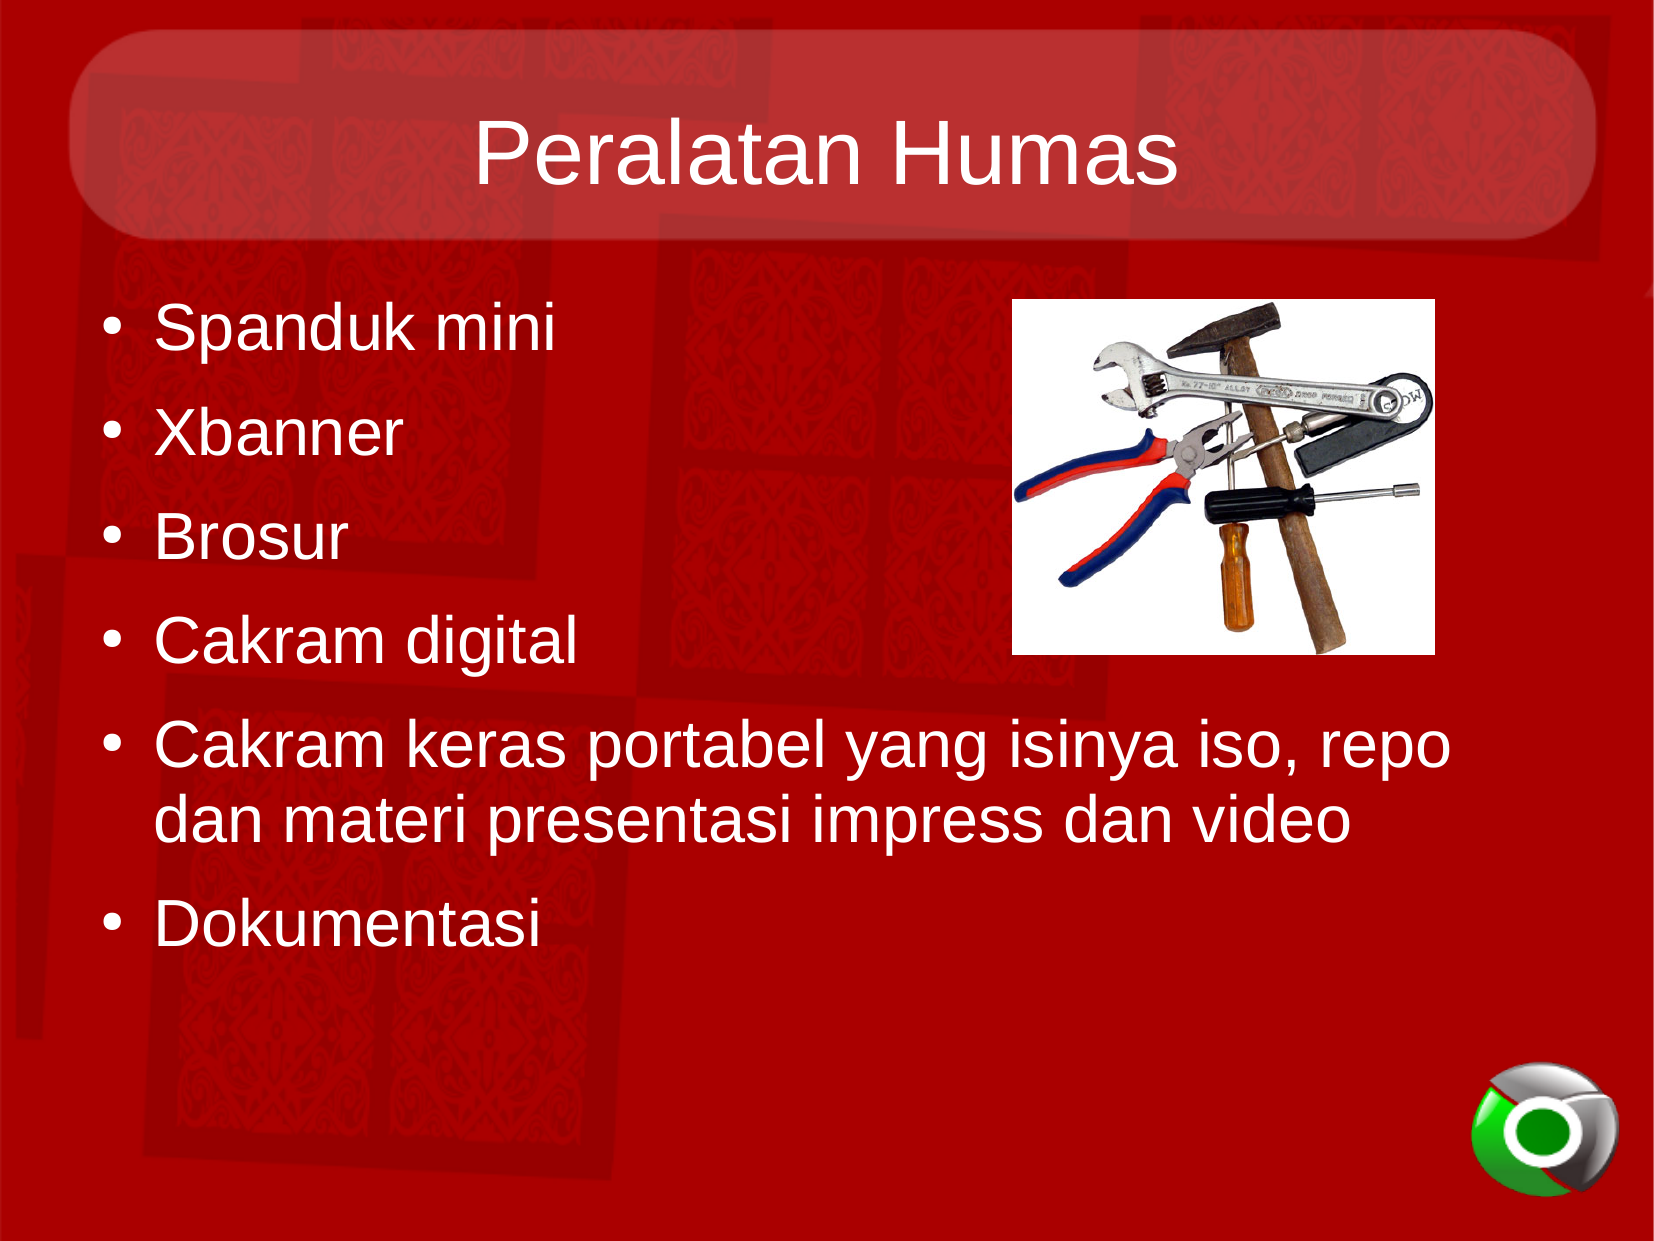

# Peralatan Humas
Spanduk mini
Xbanner
Brosur
Cakram digital
Cakram keras portabel yang isinya iso, repo dan materi presentasi impress dan video
Dokumentasi